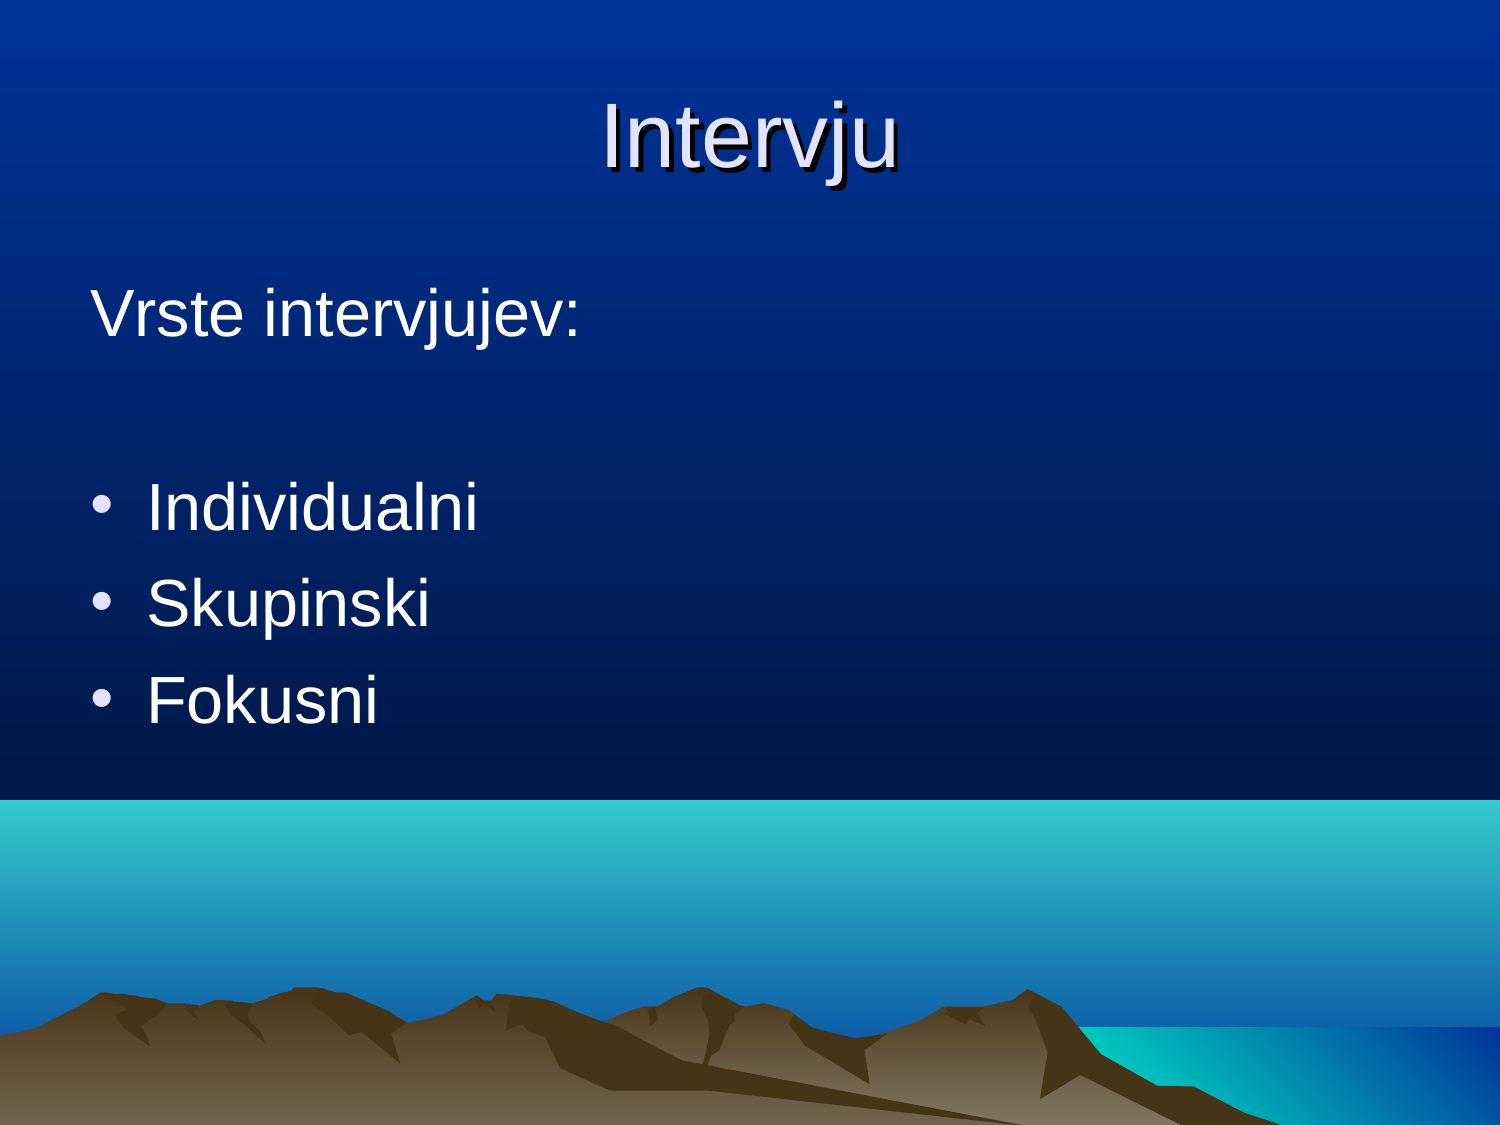

# Intervju
Vrste intervjujev:
Individualni
Skupinski
Fokusni